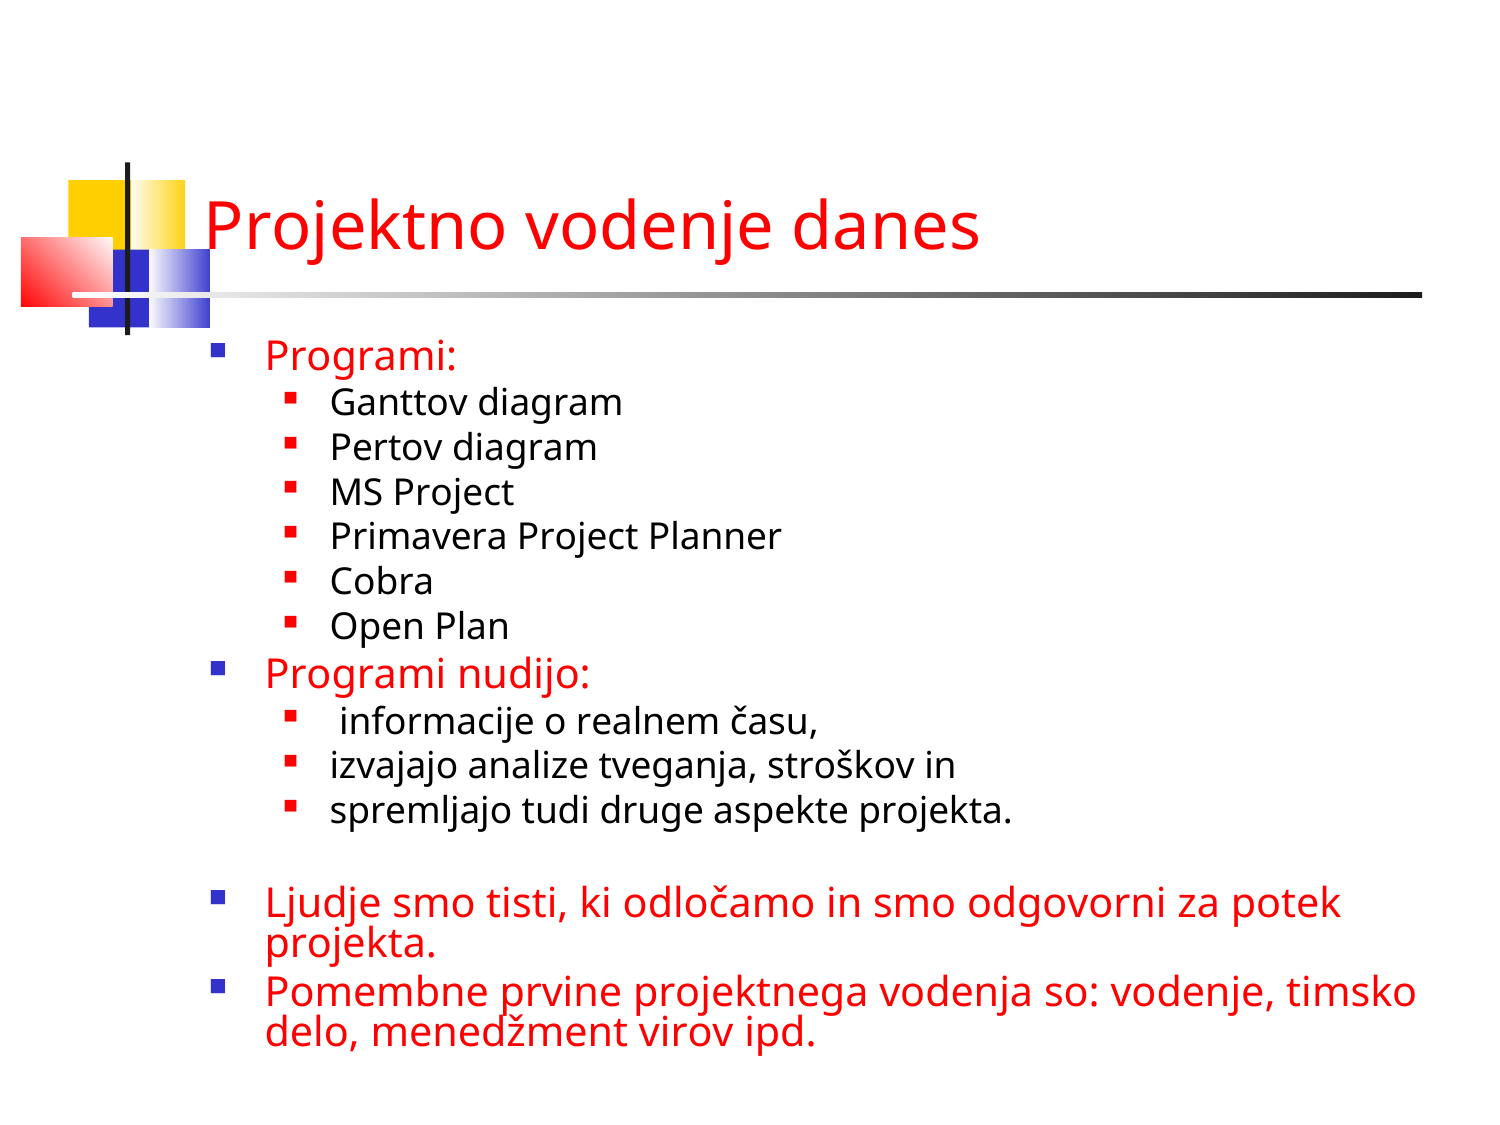

# Projektno vodenje danes
Programi:
Ganttov diagram
Pertov diagram
MS Project
Primavera Project Planner
Cobra
Open Plan
Programi nudijo:
 informacije o realnem času,
izvajajo analize tveganja, stroškov in
spremljajo tudi druge aspekte projekta.
Ljudje smo tisti, ki odločamo in smo odgovorni za potek projekta.
Pomembne prvine projektnega vodenja so: vodenje, timsko delo, menedžment virov ipd.